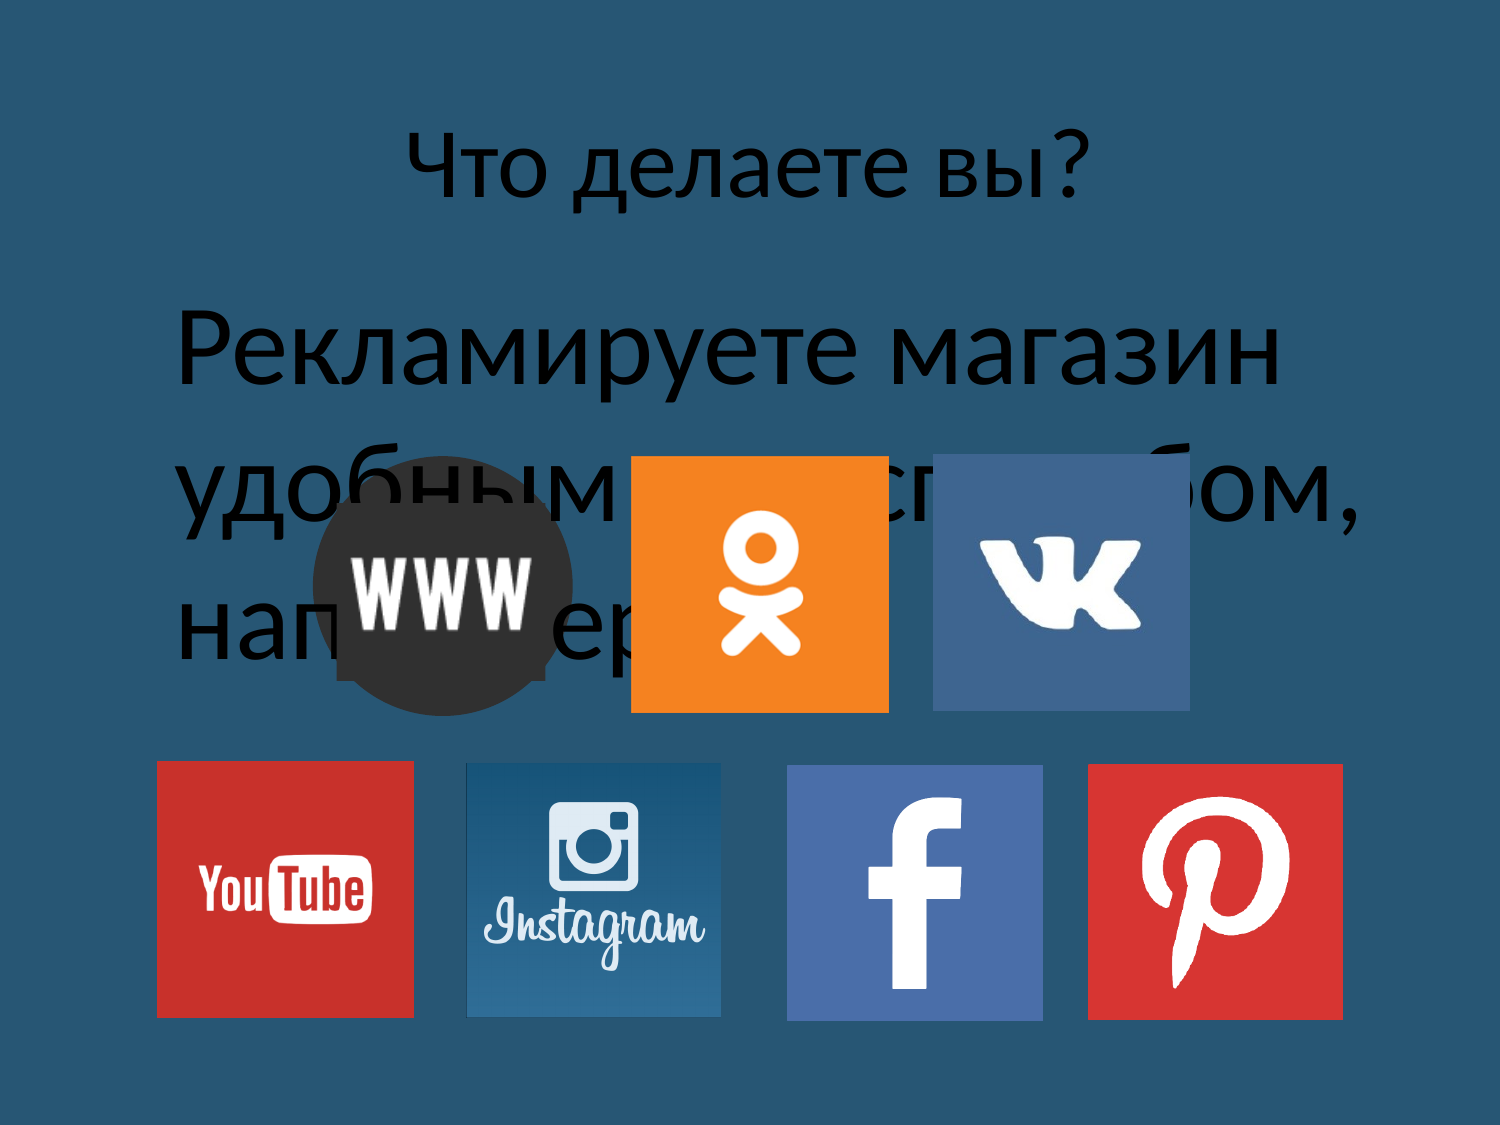

# Что делаете вы?
Рекламируете магазин удобным вам способом, например: